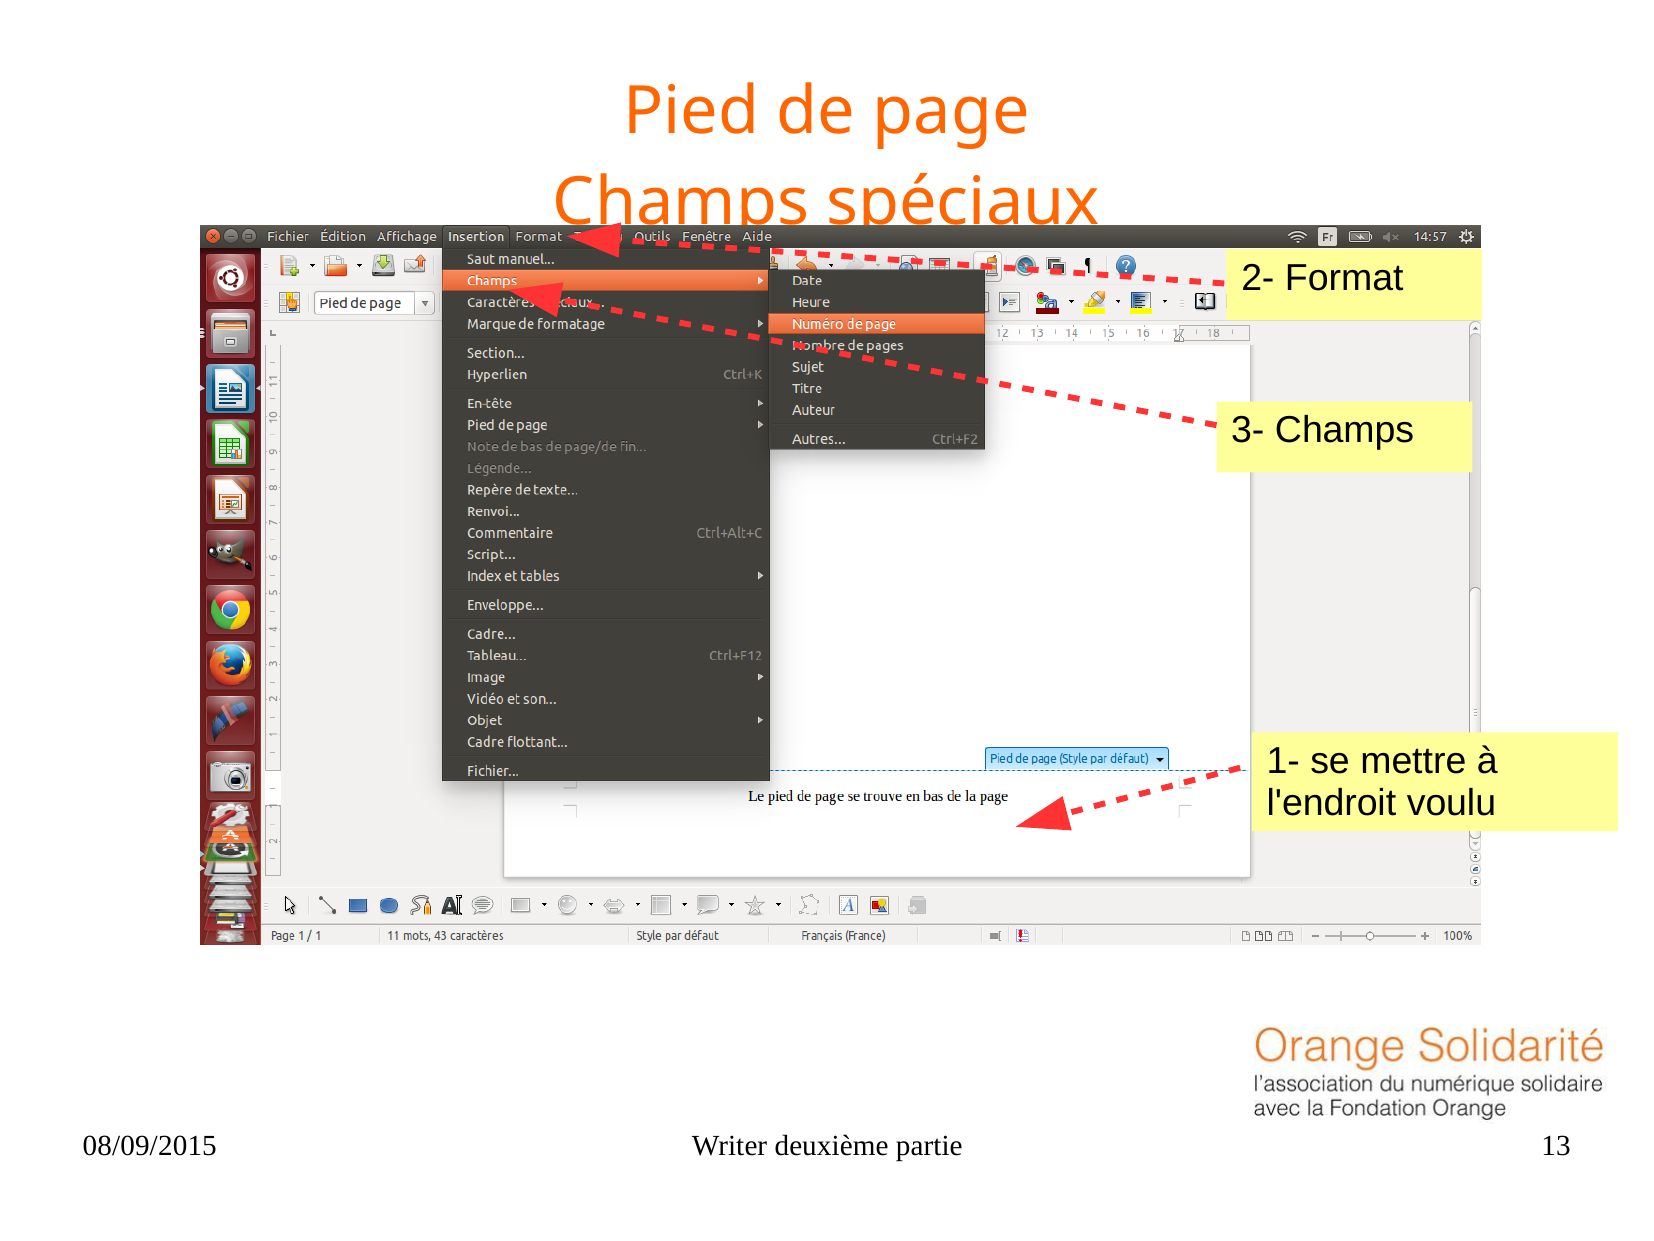

# Pied de page Champs spéciaux
2- Format
3- Champs
1- se mettre à l'endroit voulu
08/09/2015
Writer deuxième partie
13